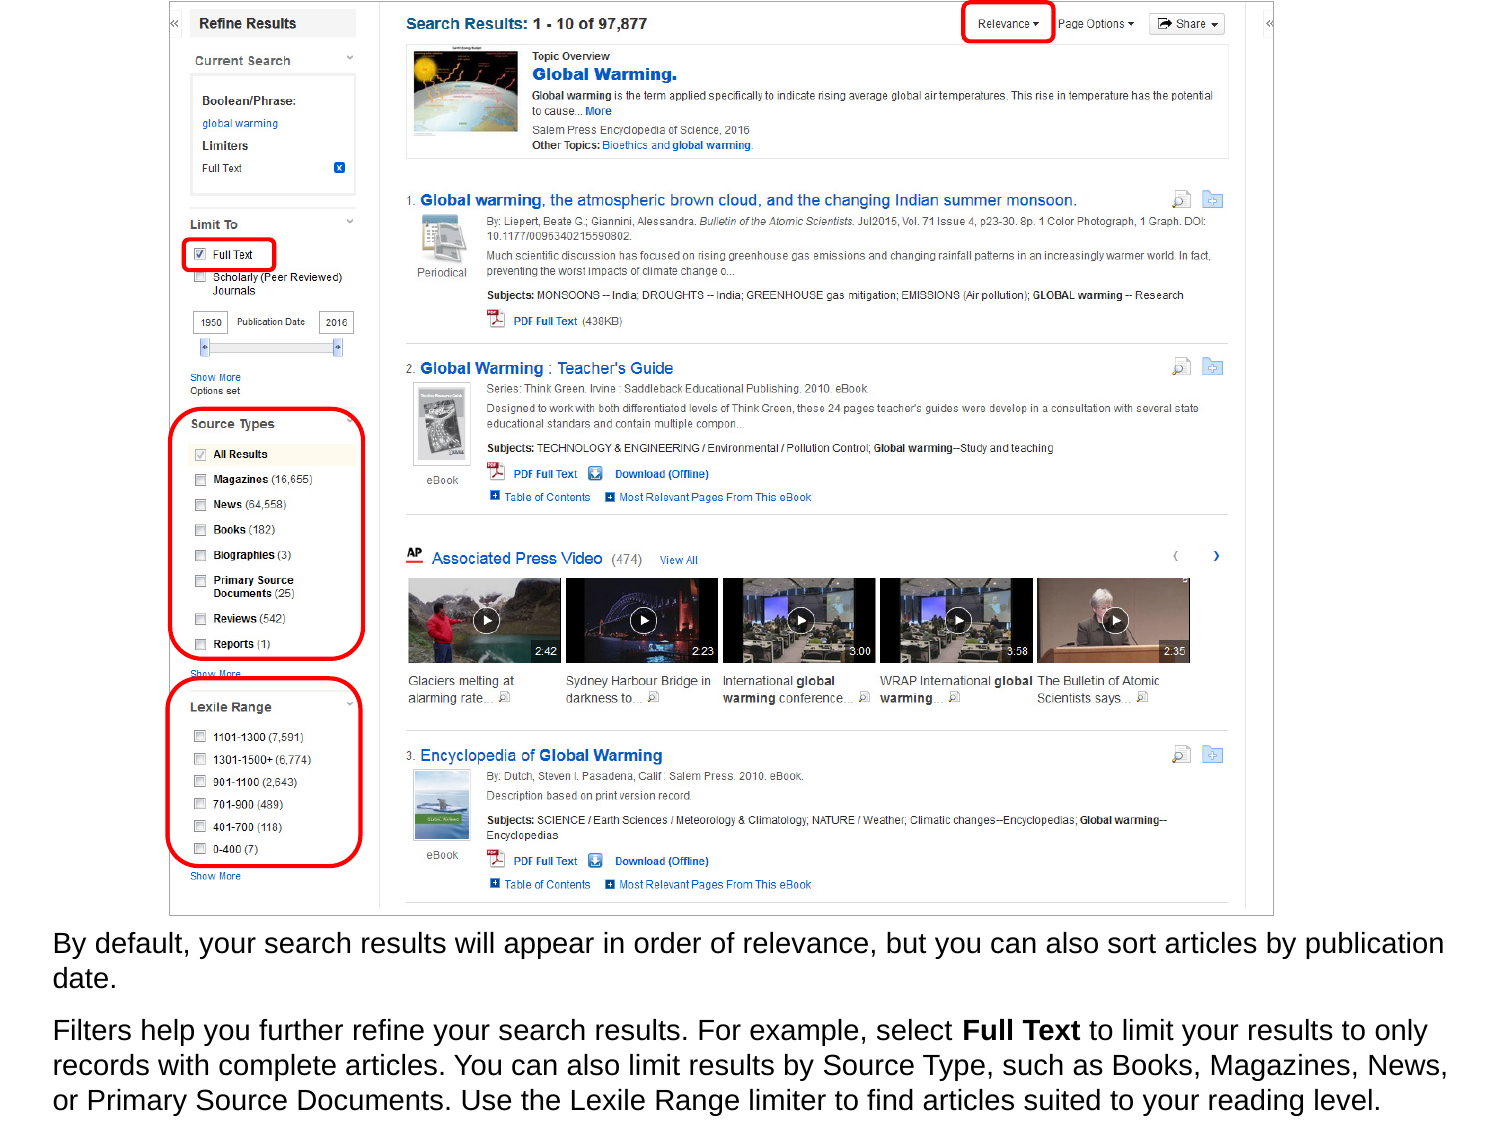

By default, your search results will appear in order of relevance, but you can also sort articles by publication date.
Filters help you further refine your search results. For example, select Full Text to limit your results to only records with complete articles. You can also limit results by Source Type, such as Books, Magazines, News, or Primary Source Documents. Use the Lexile Range limiter to find articles suited to your reading level.